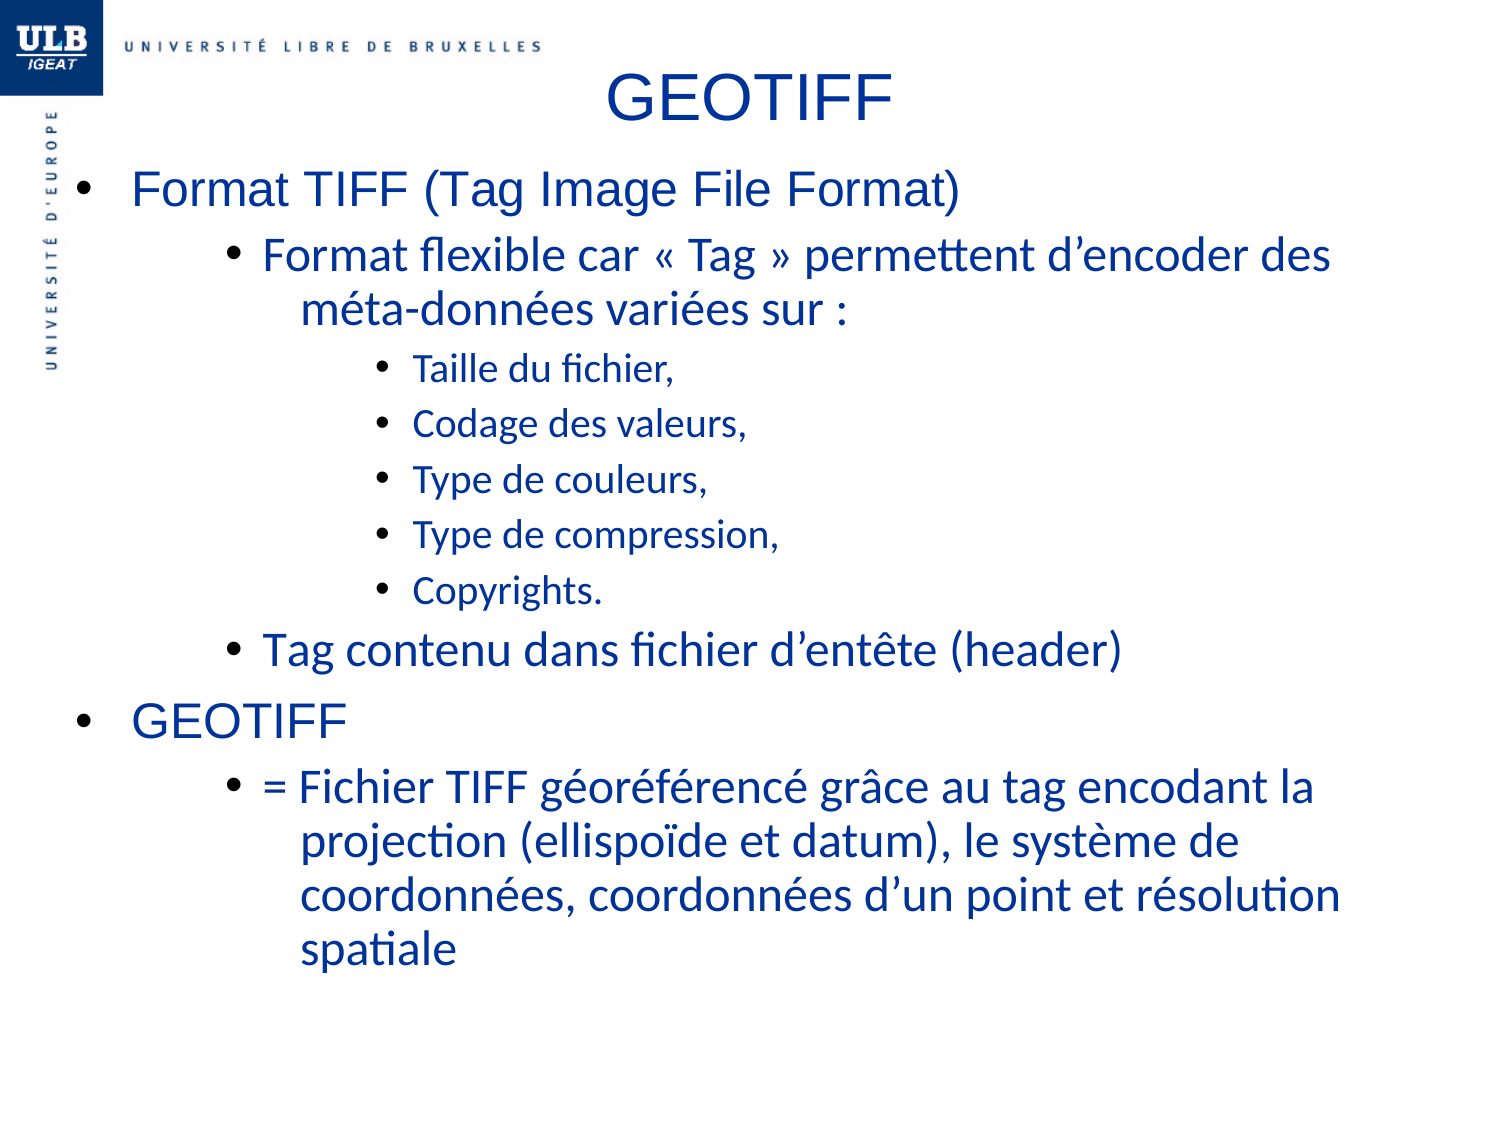

# GEOTIFF
Format TIFF (Tag Image File Format)
Format flexible car « Tag » permettent d’encoder des méta-données variées sur :
Taille du fichier,
Codage des valeurs,
Type de couleurs,
Type de compression,
Copyrights.
Tag contenu dans fichier d’entête (header)
GEOTIFF
= Fichier TIFF géoréférencé grâce au tag encodant la projection (ellispoïde et datum), le système de coordonnées, coordonnées d’un point et résolution spatiale